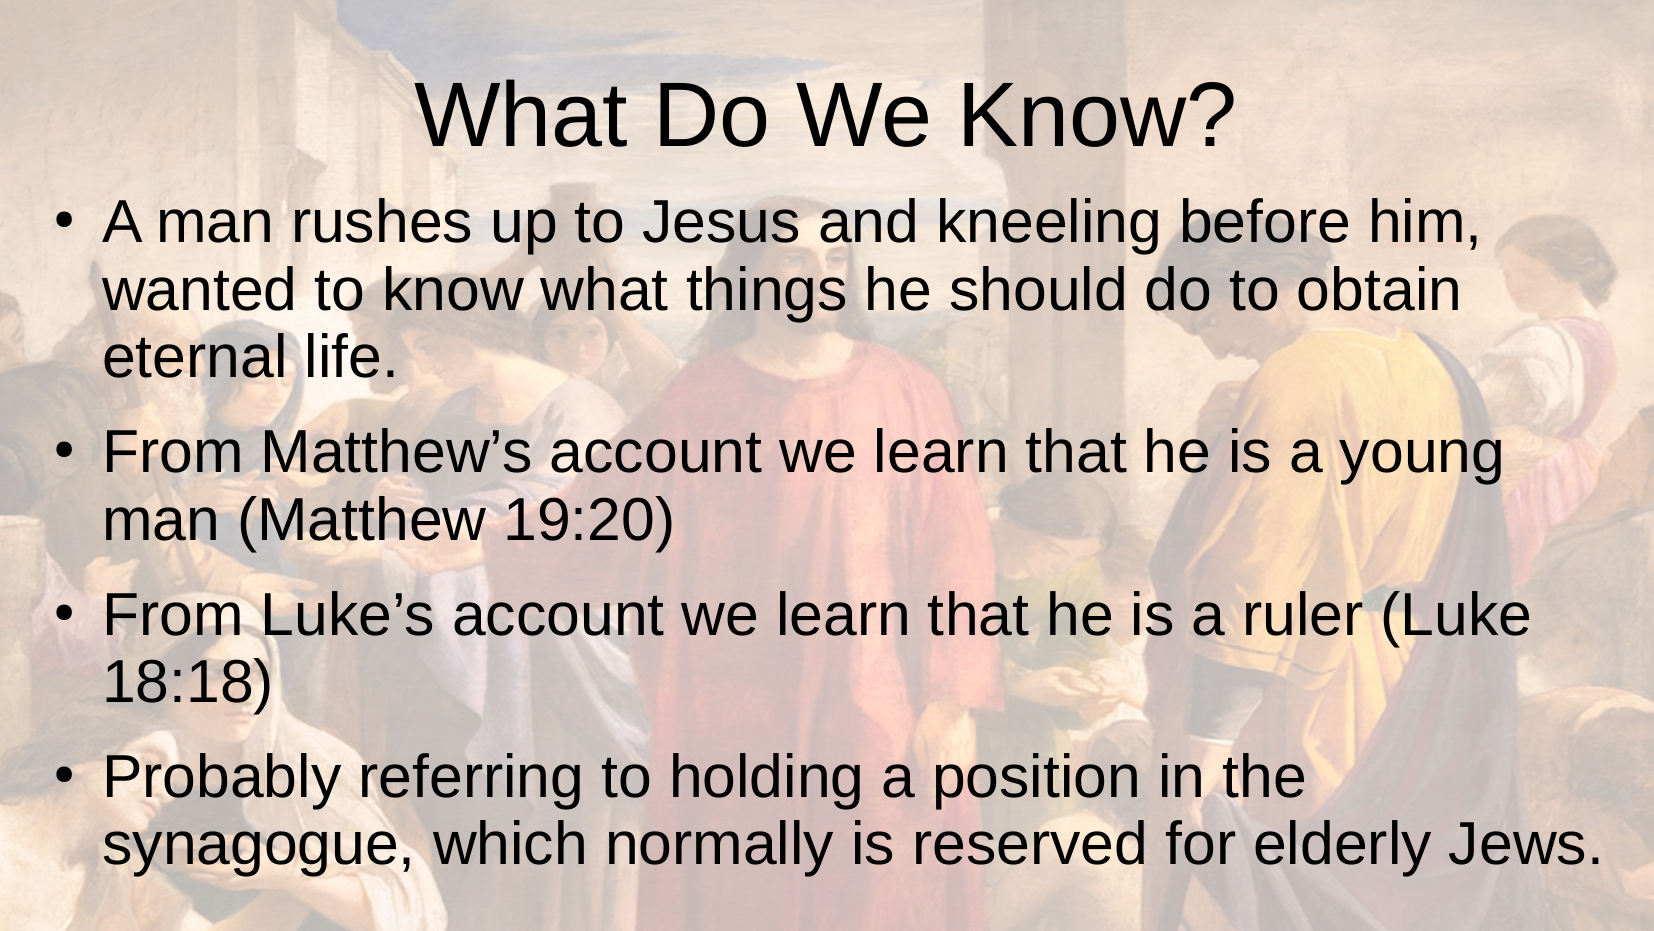

# What Do We Know?
A man rushes up to Jesus and kneeling before him, wanted to know what things he should do to obtain eternal life.
From Matthew’s account we learn that he is a young man (Matthew 19:20)
From Luke’s account we learn that he is a ruler (Luke 18:18)
Probably referring to holding a position in the synagogue, which normally is reserved for elderly Jews.